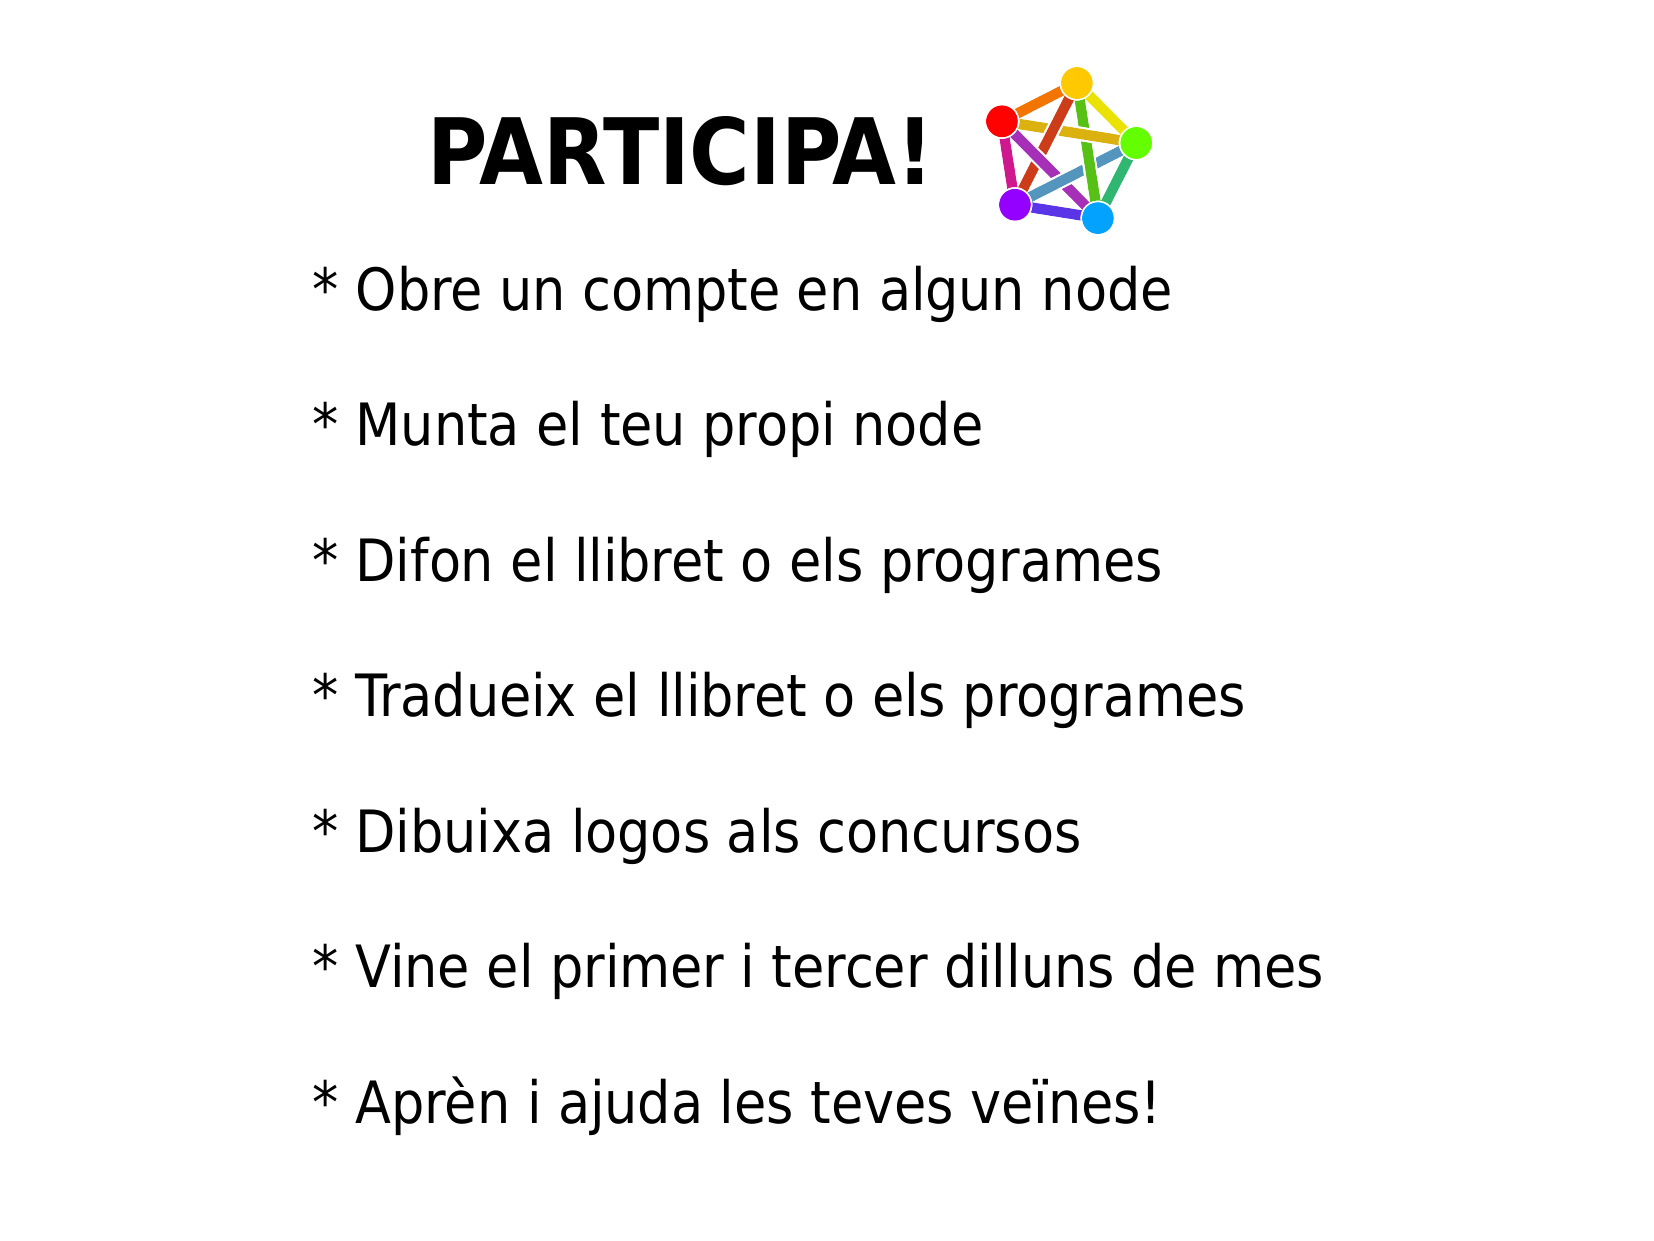

# PARTICIPA!
* Obre un compte en algun node
* Munta el teu propi node
* Difon el llibret o els programes
* Tradueix el llibret o els programes
* Dibuixa logos als concursos
* Vine el primer i tercer dilluns de mes
* Aprèn i ajuda les teves veïnes!